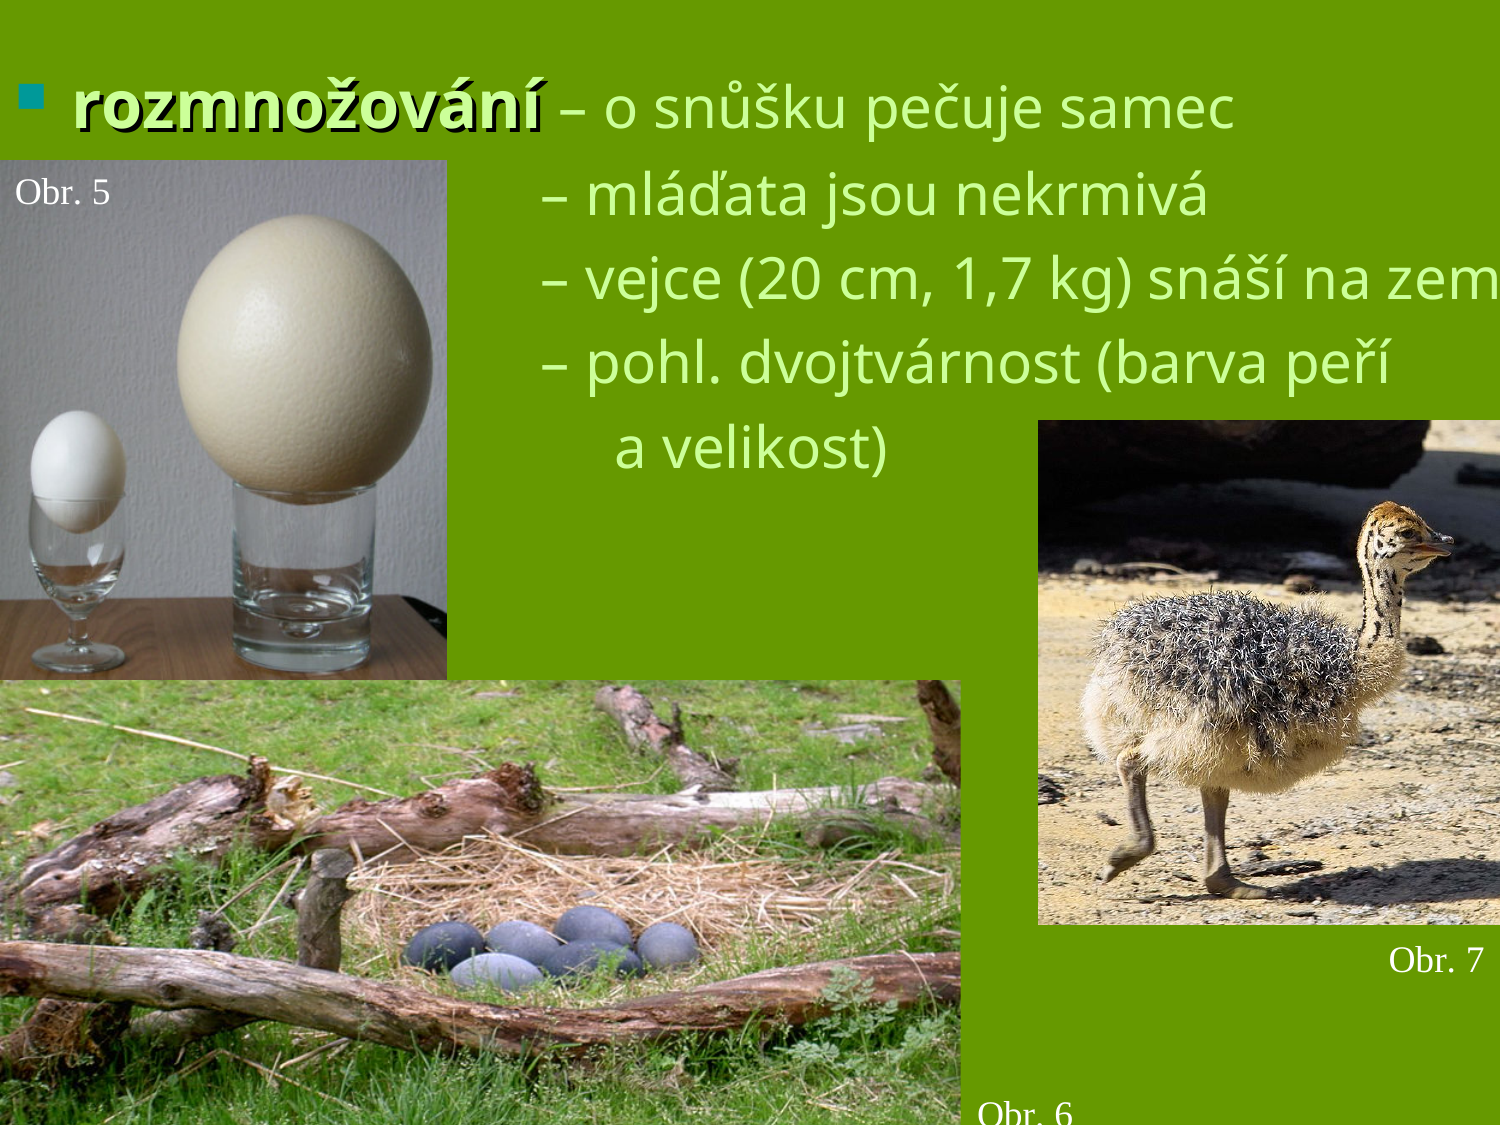

# rozmnožování – o snůšku pečuje samec
				 – mláďata jsou nekrmivá
				 – vejce (20 cm, 1,7 kg) snáší na zem
				 – pohl. dvojtvárnost (barva peří
					a velikost)
Obr. 5
 Obr. 7
Obr. 6